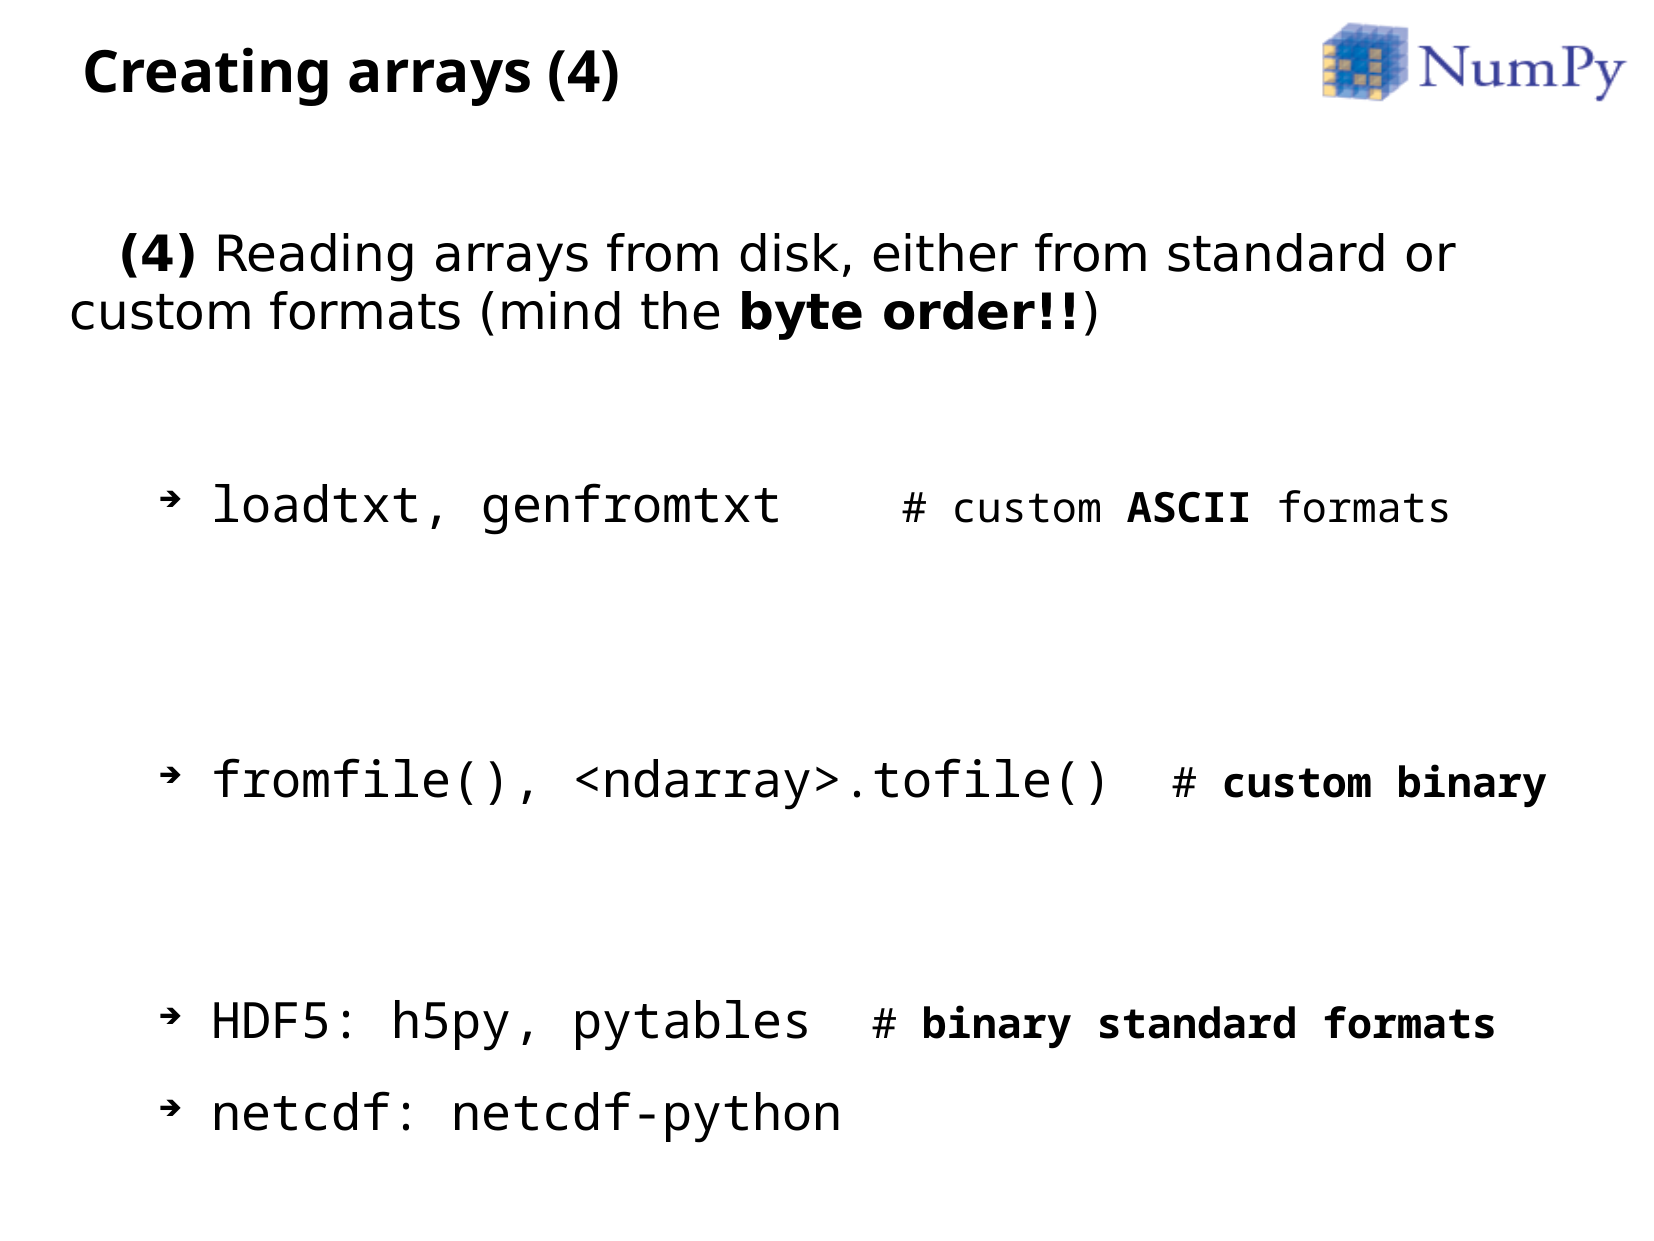

# Creating arrays (4)
 (4) Reading arrays from disk, either from standard or custom formats (mind the byte order!!)
loadtxt, genfromtxt # custom ASCII formats
fromfile(), <ndarray>.tofile() # custom binary
HDF5: h5py, pytables # binary standard formats
netcdf: netcdf-python